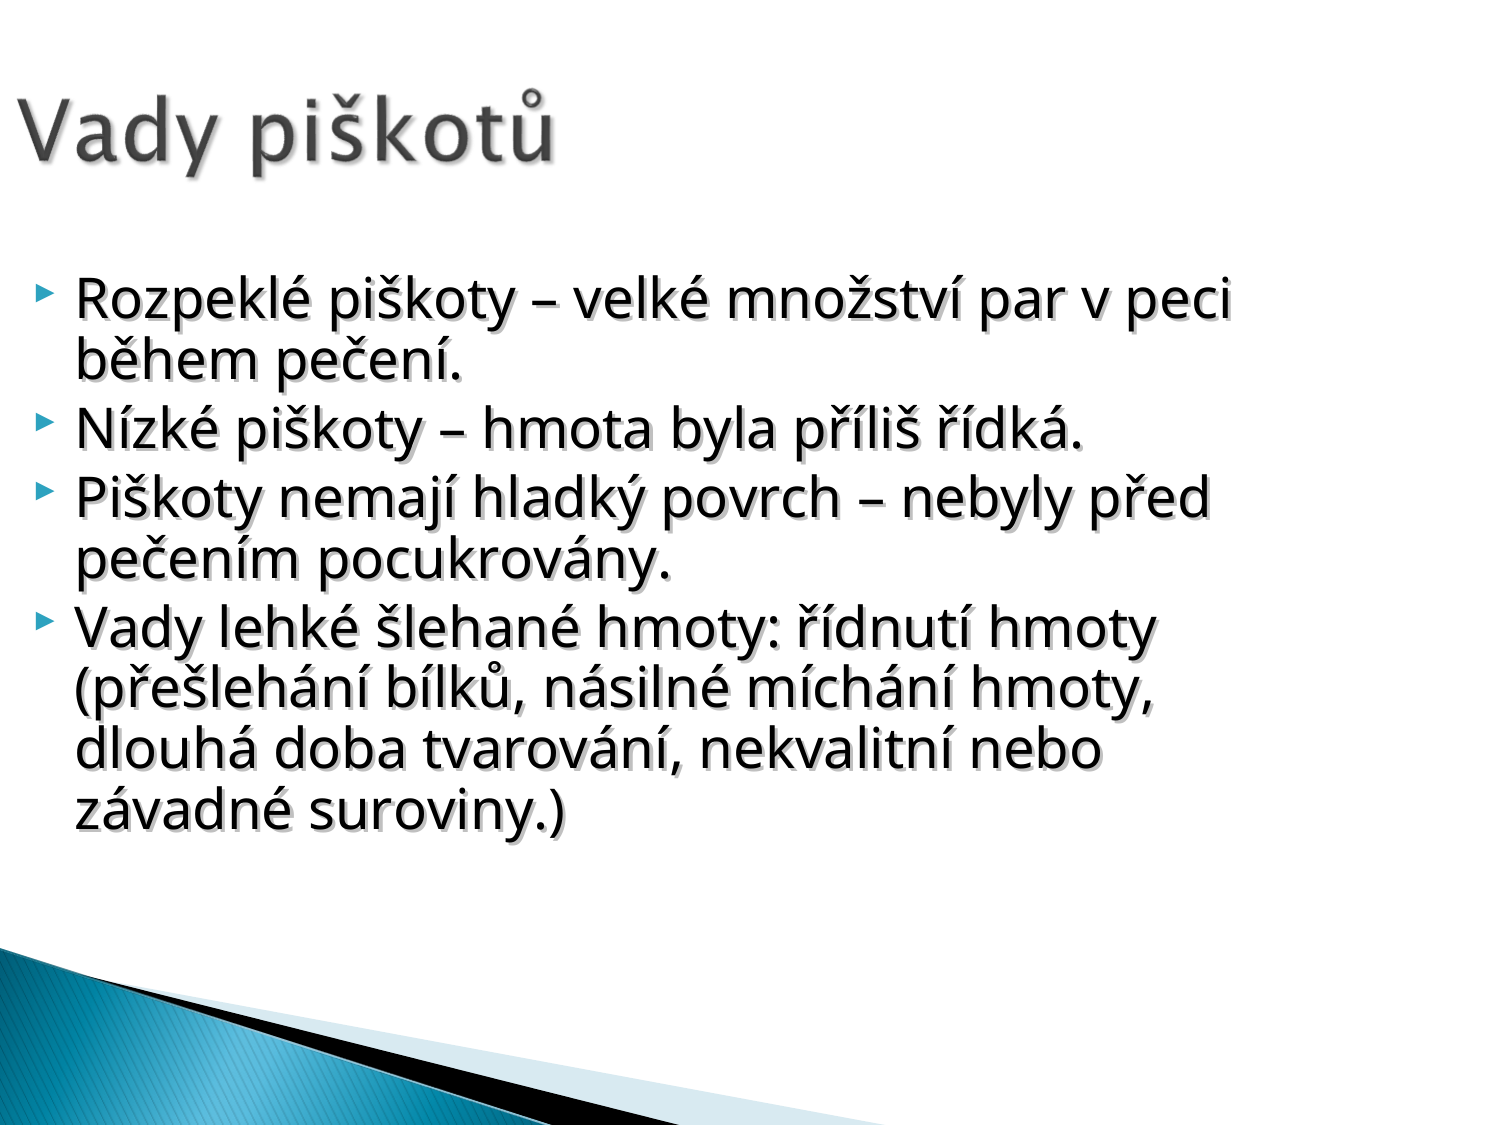

Rozpeklé piškoty – velké množství par v peci během pečení.
Nízké piškoty – hmota byla příliš řídká.
Piškoty nemají hladký povrch – nebyly před pečením pocukrovány.
Vady lehké šlehané hmoty: řídnutí hmoty (přešlehání bílků, násilné míchání hmoty, dlouhá doba tvarování, nekvalitní nebo závadné suroviny.)